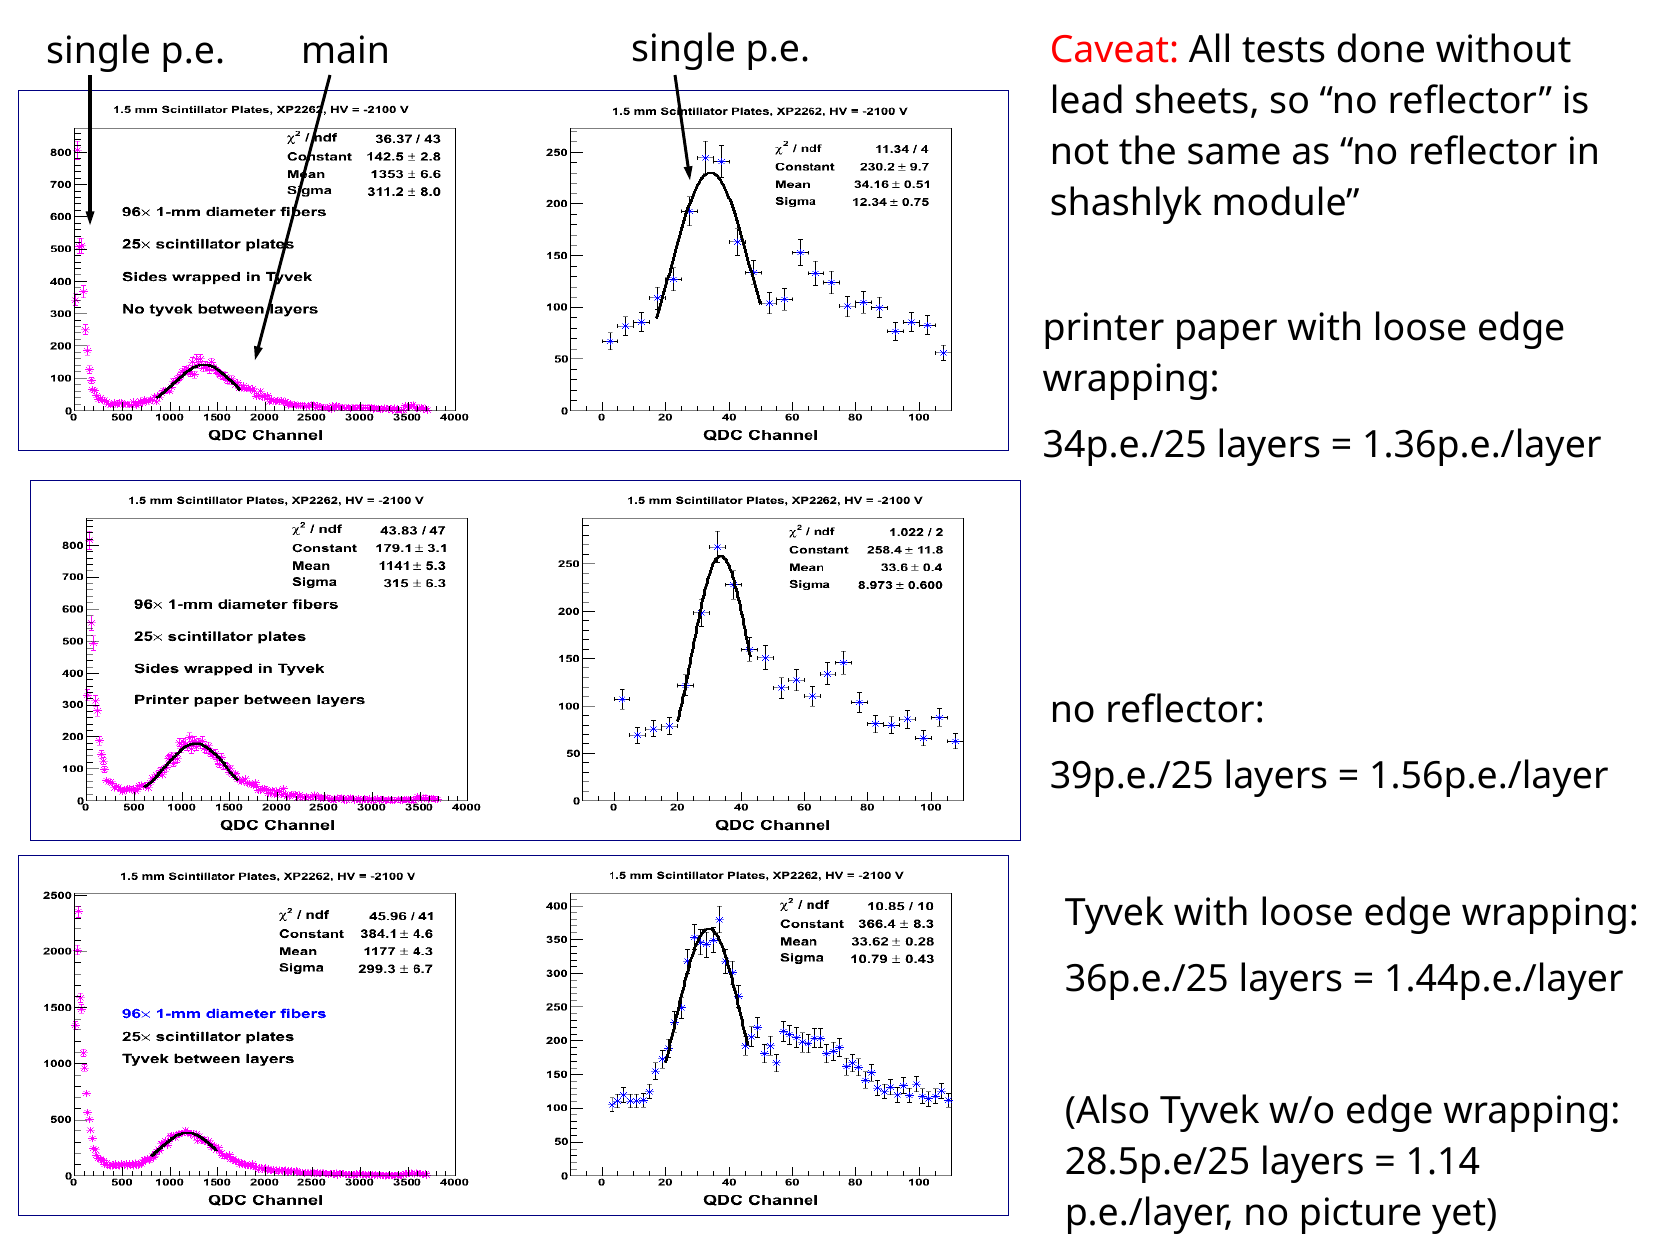

single p.e.
single p.e.
main
Caveat: All tests done without lead sheets, so “no reflector” is not the same as “no reflector in shashlyk module”
printer paper with loose edge wrapping:
34p.e./25 layers = 1.36p.e./layer
no reflector:
39p.e./25 layers = 1.56p.e./layer
Tyvek with loose edge wrapping:
36p.e./25 layers = 1.44p.e./layer
(Also Tyvek w/o edge wrapping: 28.5p.e/25 layers = 1.14 p.e./layer, no picture yet)